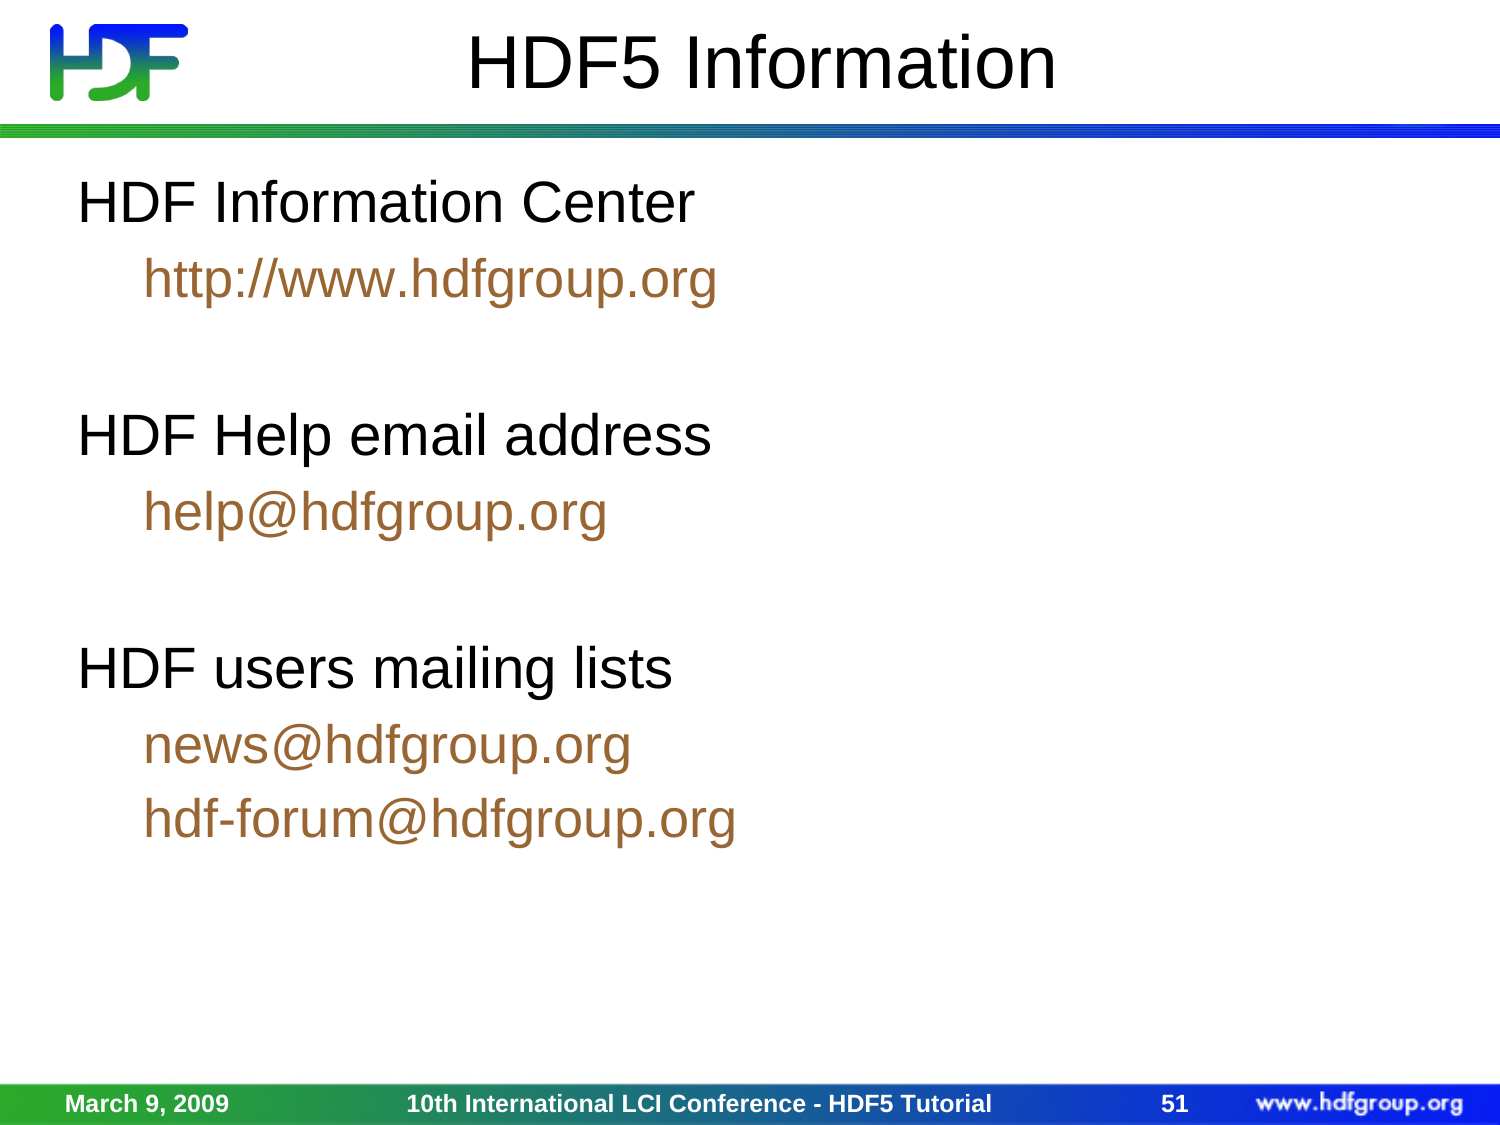

# HDF5 Information
HDF Information Center
http://www.hdfgroup.org
HDF Help email address
help@hdfgroup.org
HDF users mailing lists
news@hdfgroup.org
hdf-forum@hdfgroup.org
March 9, 2009
10th International LCI Conference - HDF5 Tutorial